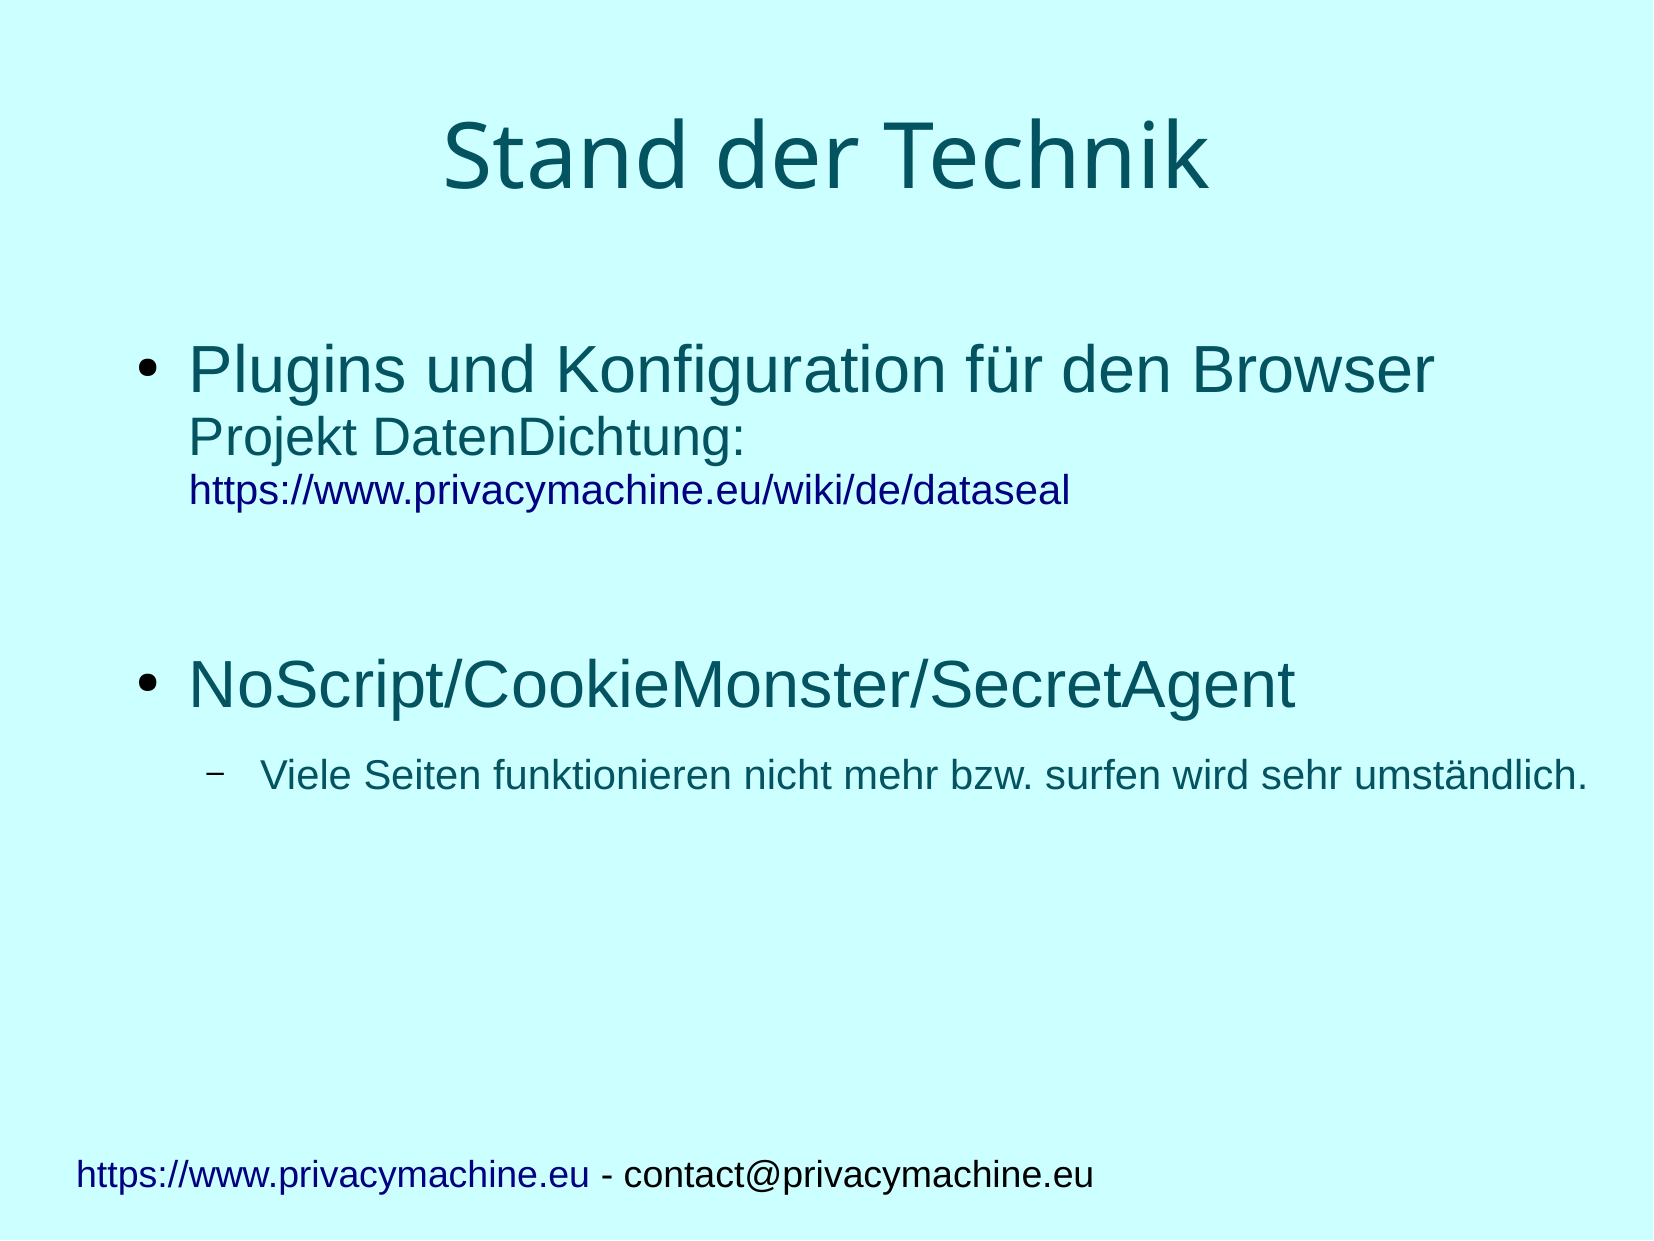

# Stand der Technik
Plugins und Konfiguration für den Browser Projekt DatenDichtung:https://www.privacymachine.eu/wiki/de/dataseal
NoScript/CookieMonster/SecretAgent
Viele Seiten funktionieren nicht mehr bzw. surfen wird sehr umständlich.
https://www.privacymachine.eu - contact@privacymachine.eu